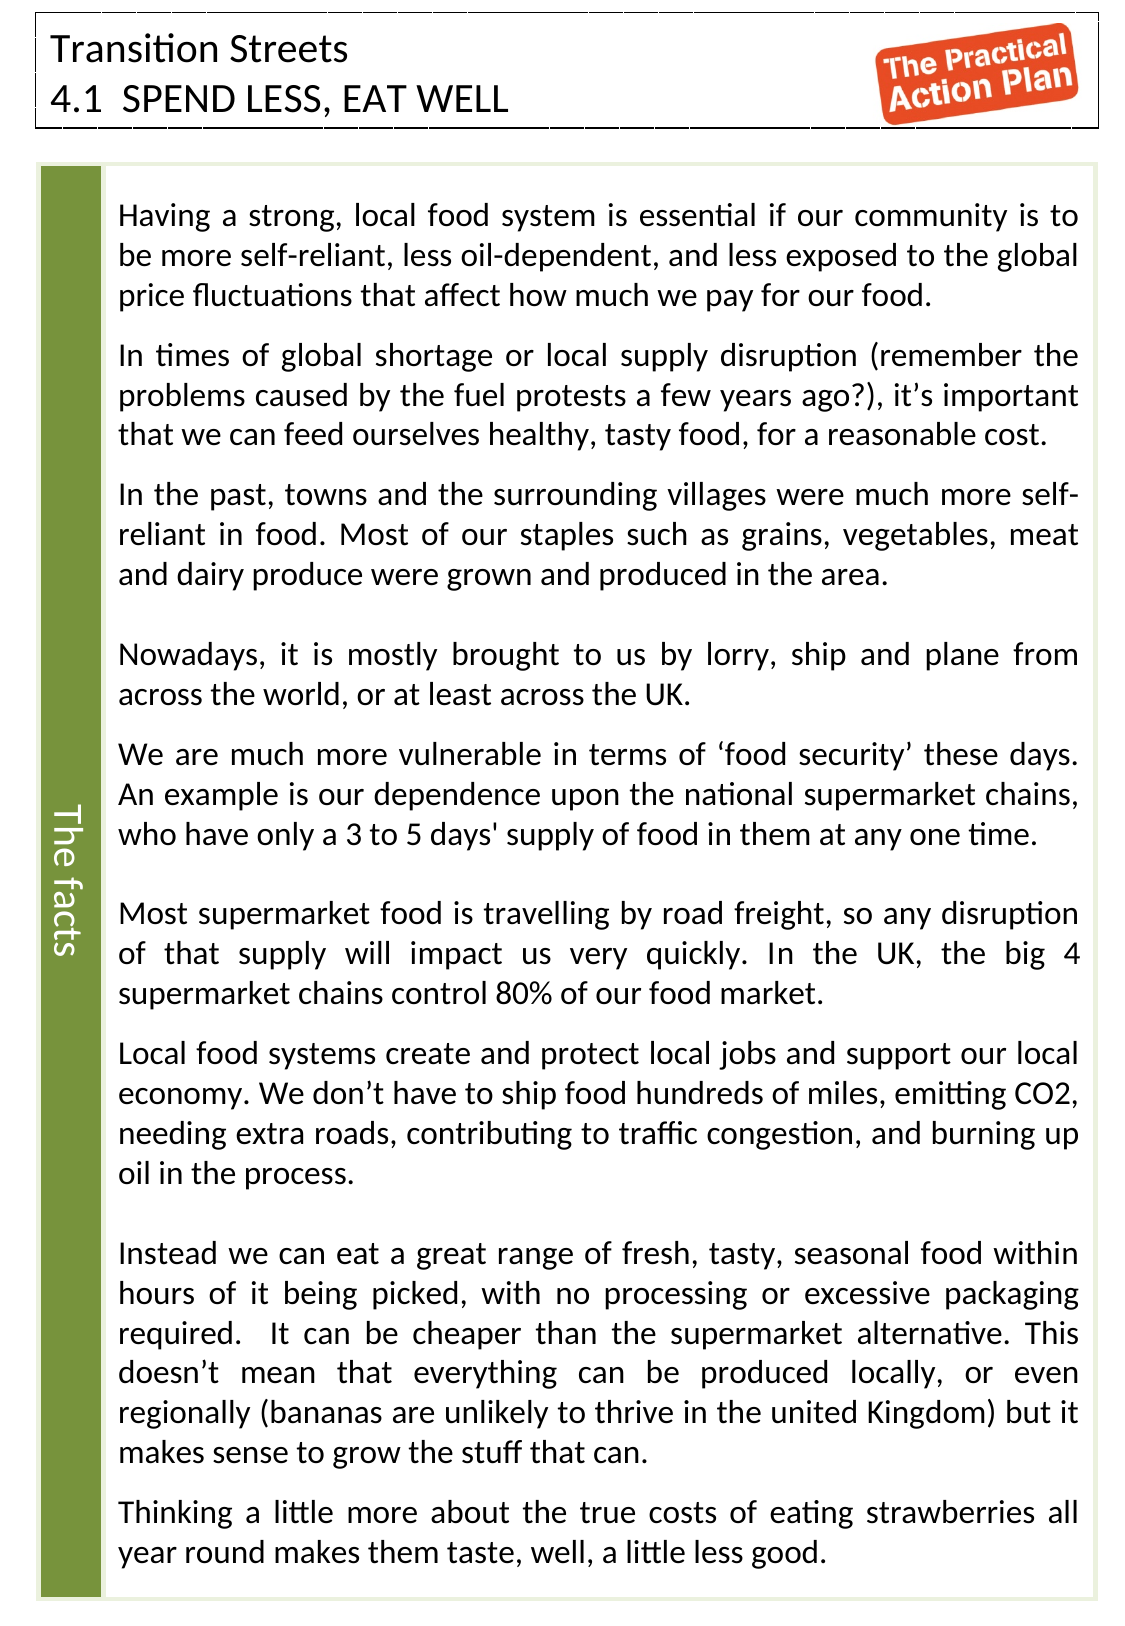

Transition Streets
4.1 SPEND LESS, EAT WELL
The facts
Having a strong, local food system is essential if our community is to be more self-reliant, less oil-dependent, and less exposed to the global price fluctuations that affect how much we pay for our food.
In times of global shortage or local supply disruption (remember the problems caused by the fuel protests a few years ago?), it’s important that we can feed ourselves healthy, tasty food, for a reasonable cost.
In the past, towns and the surrounding villages were much more self-reliant in food. Most of our staples such as grains, vegetables, meat and dairy produce were grown and produced in the area.
Nowadays, it is mostly brought to us by lorry, ship and plane from across the world, or at least across the UK.
We are much more vulnerable in terms of ‘food security’ these days. An example is our dependence upon the national supermarket chains, who have only a 3 to 5 days' supply of food in them at any one time.
Most supermarket food is travelling by road freight, so any disruption of that supply will impact us very quickly. In the UK, the big 4 supermarket chains control 80% of our food market.
Local food systems create and protect local jobs and support our local economy. We don’t have to ship food hundreds of miles, emitting CO2, needing extra roads, contributing to traffic congestion, and burning up oil in the process.
Instead we can eat a great range of fresh, tasty, seasonal food within hours of it being picked, with no processing or excessive packaging required. It can be cheaper than the supermarket alternative. This doesn’t mean that everything can be produced locally, or even regionally (bananas are unlikely to thrive in the united Kingdom) but it makes sense to grow the stuff that can.
Thinking a little more about the true costs of eating strawberries all year round makes them taste, well, a little less good.